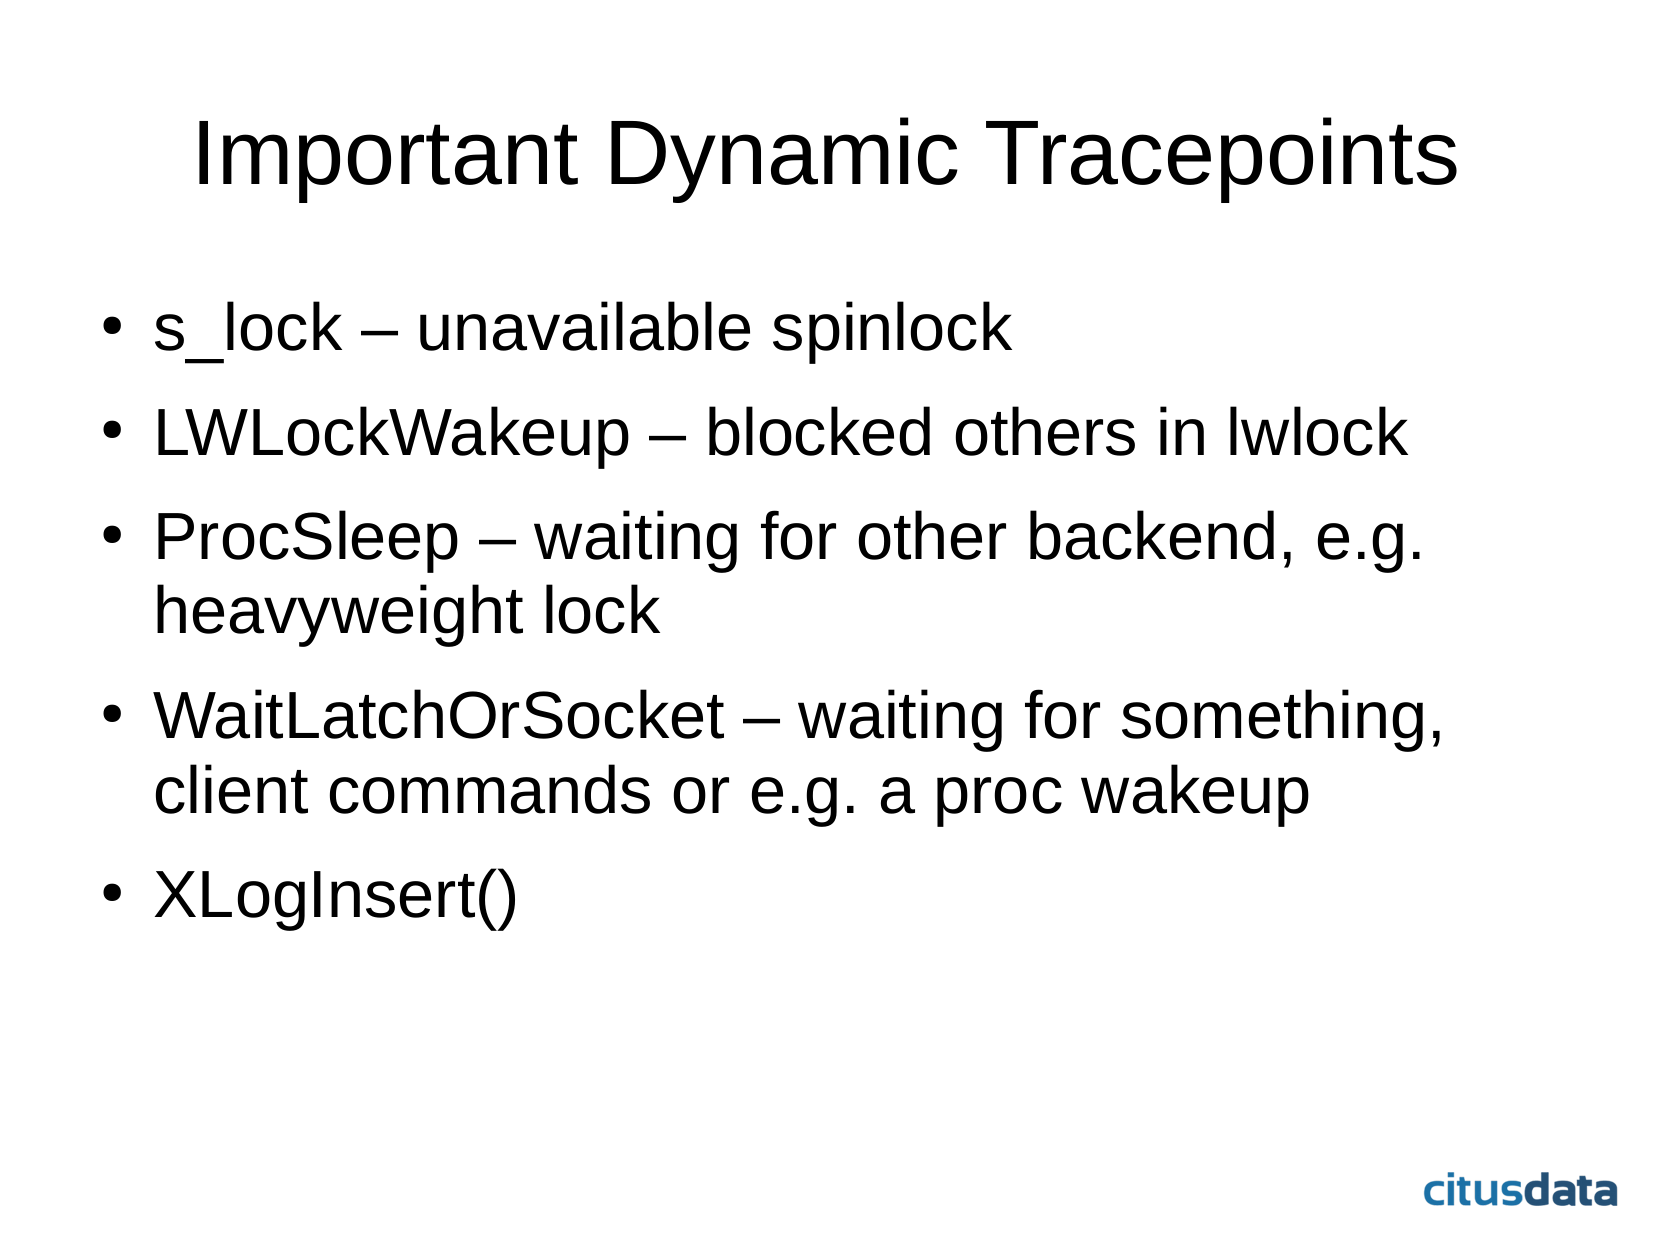

# Important Dynamic Tracepoints
s_lock – unavailable spinlock
LWLockWakeup – blocked others in lwlock
ProcSleep – waiting for other backend, e.g. heavyweight lock
WaitLatchOrSocket – waiting for something, client commands or e.g. a proc wakeup
XLogInsert()